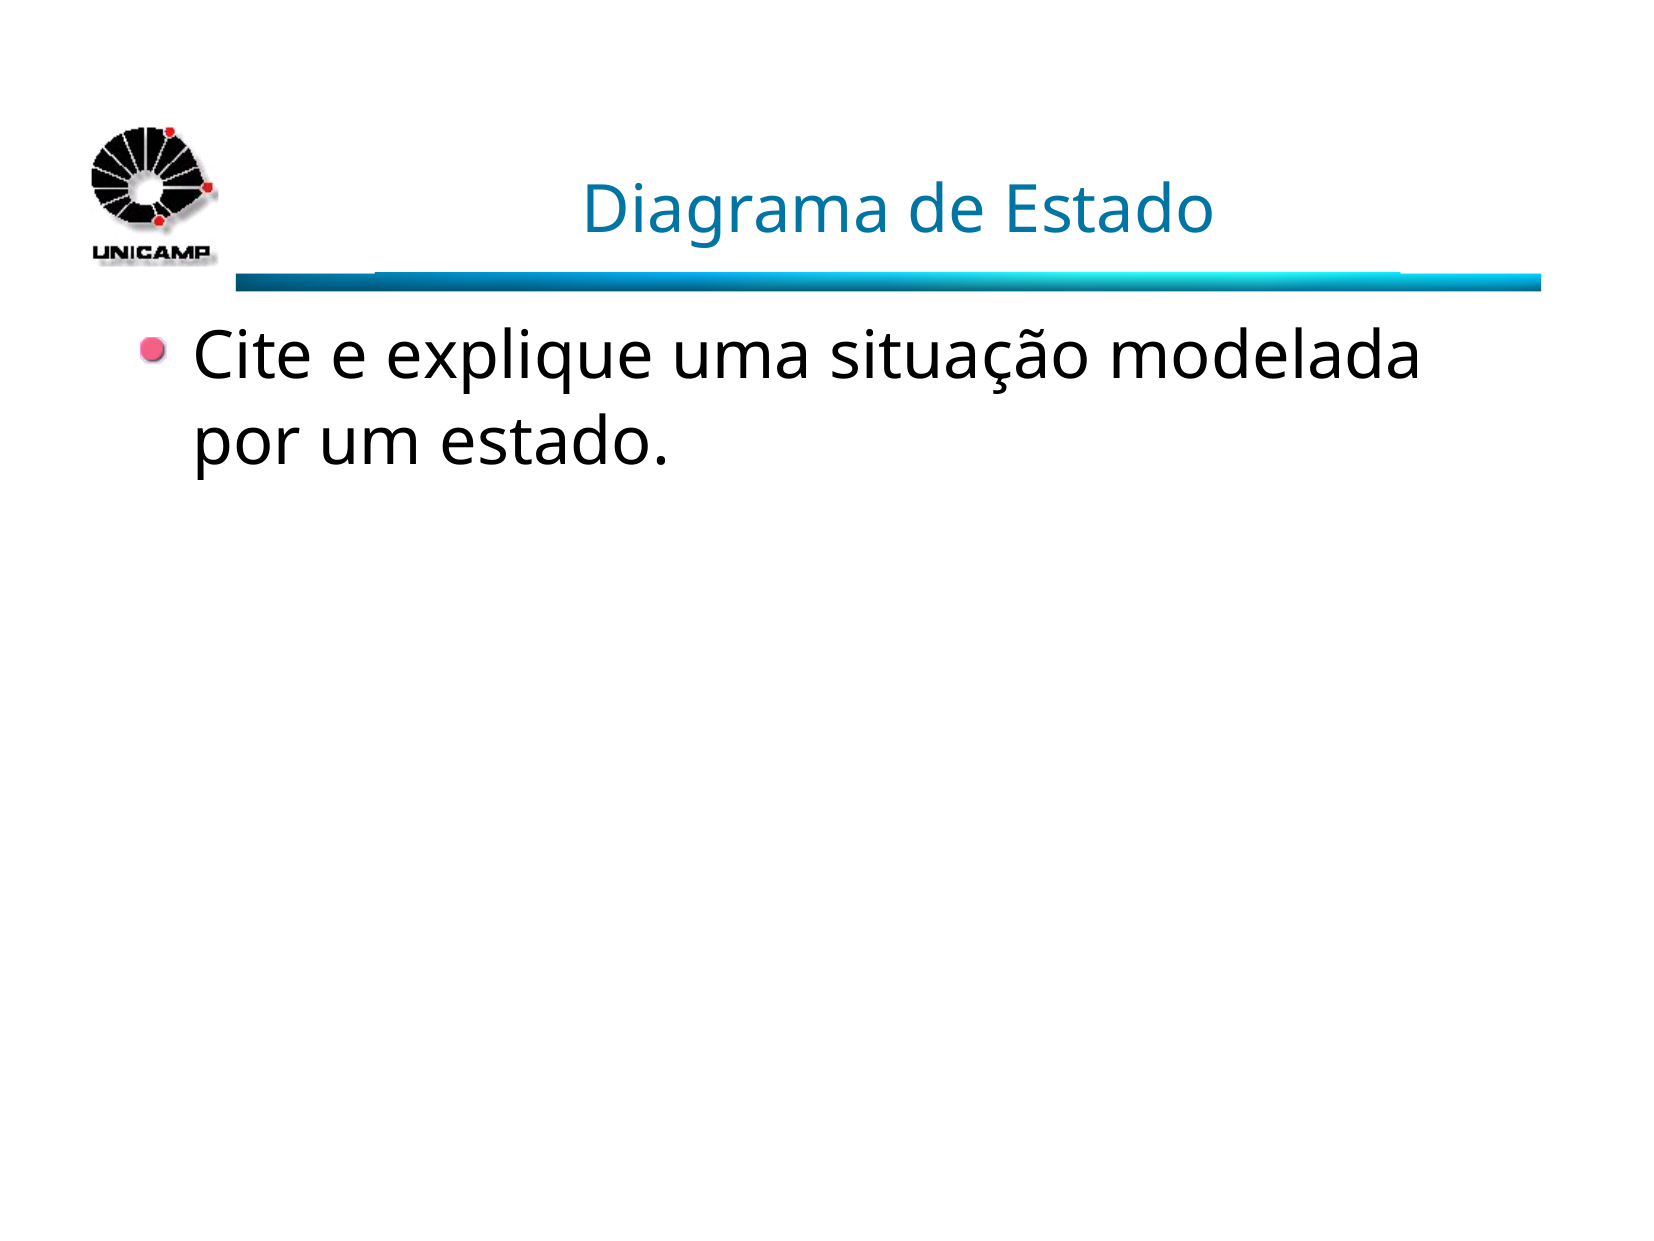

# Diagrama de Estado
Cite e explique uma situação modelada por um estado.